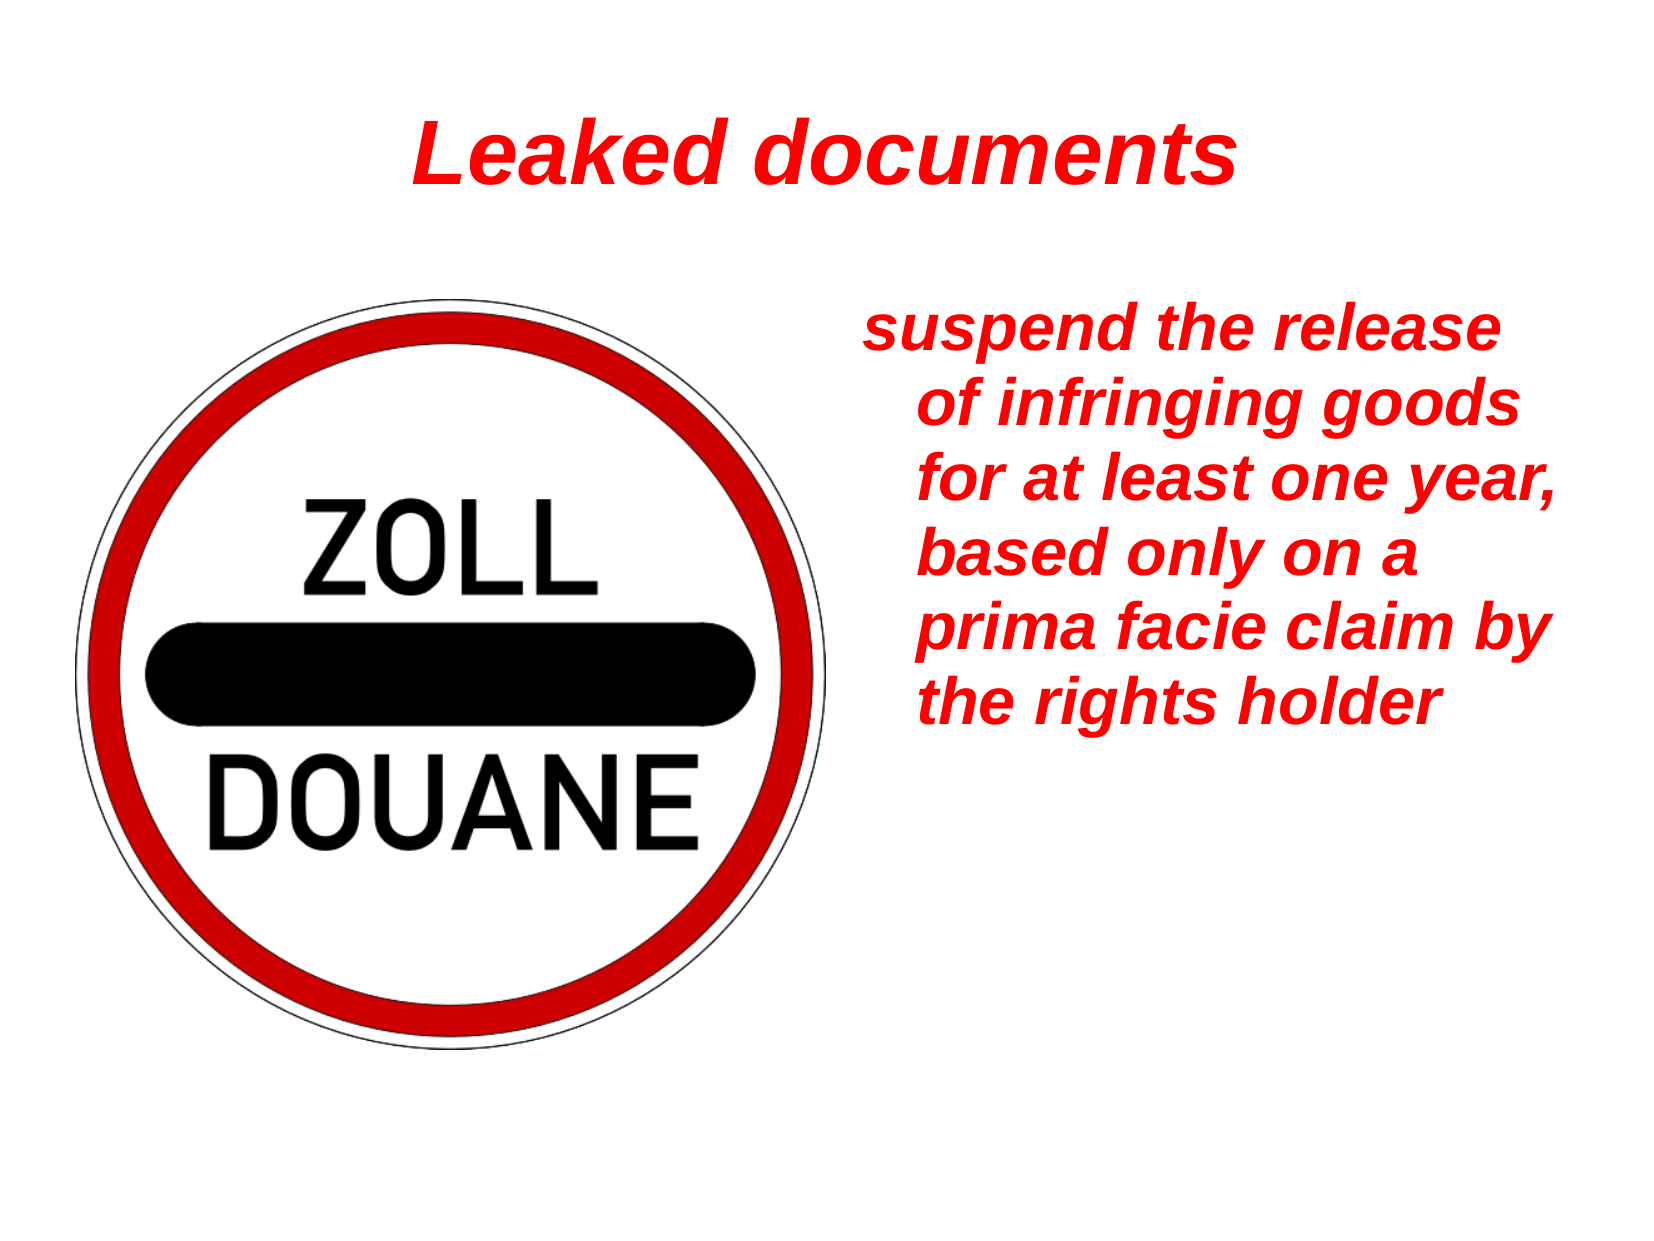

# Leaked documents
suspend the release of infringing goods for at least one year, based only on a prima facie claim by the rights holder